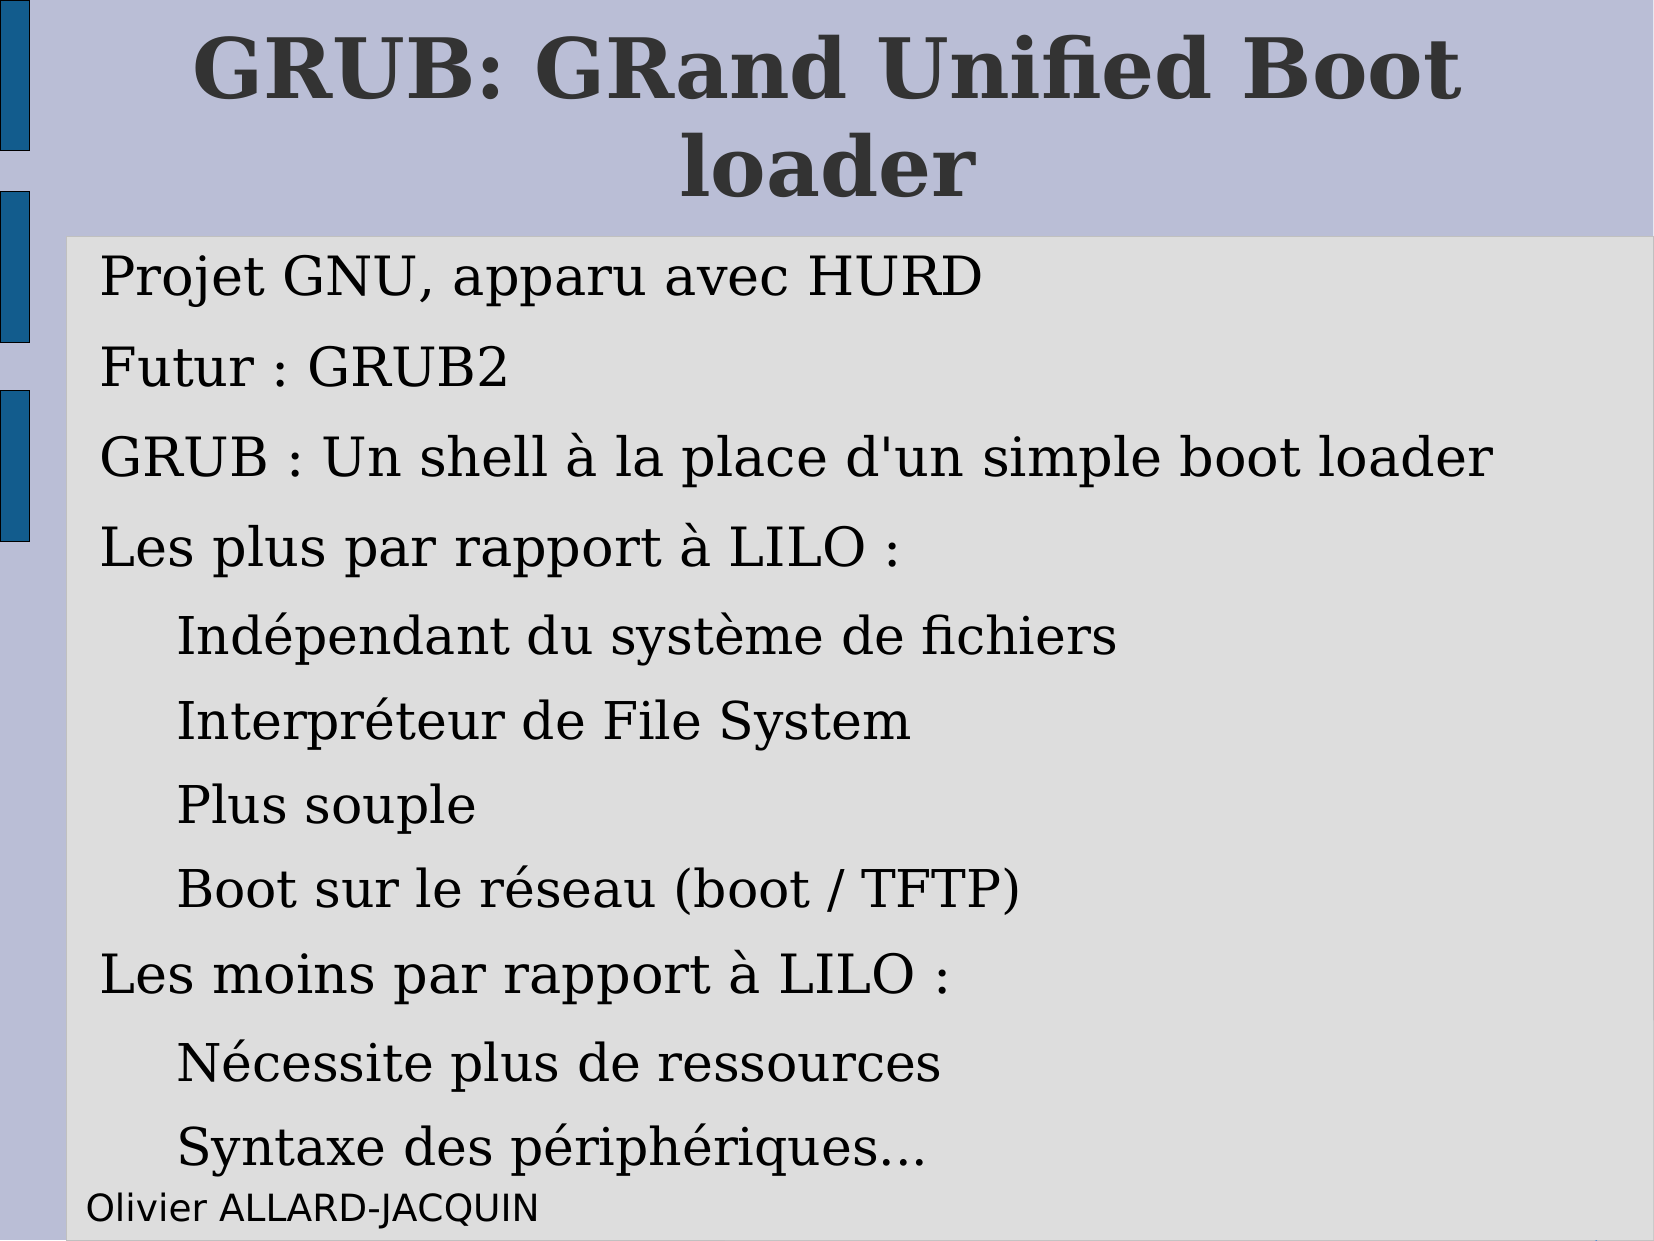

# GRUB: GRand Unified Boot loader
Projet GNU, apparu avec HURD
Futur : GRUB2
GRUB : Un shell à la place d'un simple boot loader
Les plus par rapport à LILO :
Indépendant du système de fichiers
Interpréteur de File System
Plus souple
Boot sur le réseau (boot / TFTP)
Les moins par rapport à LILO :
Nécessite plus de ressources
Syntaxe des périphériques...